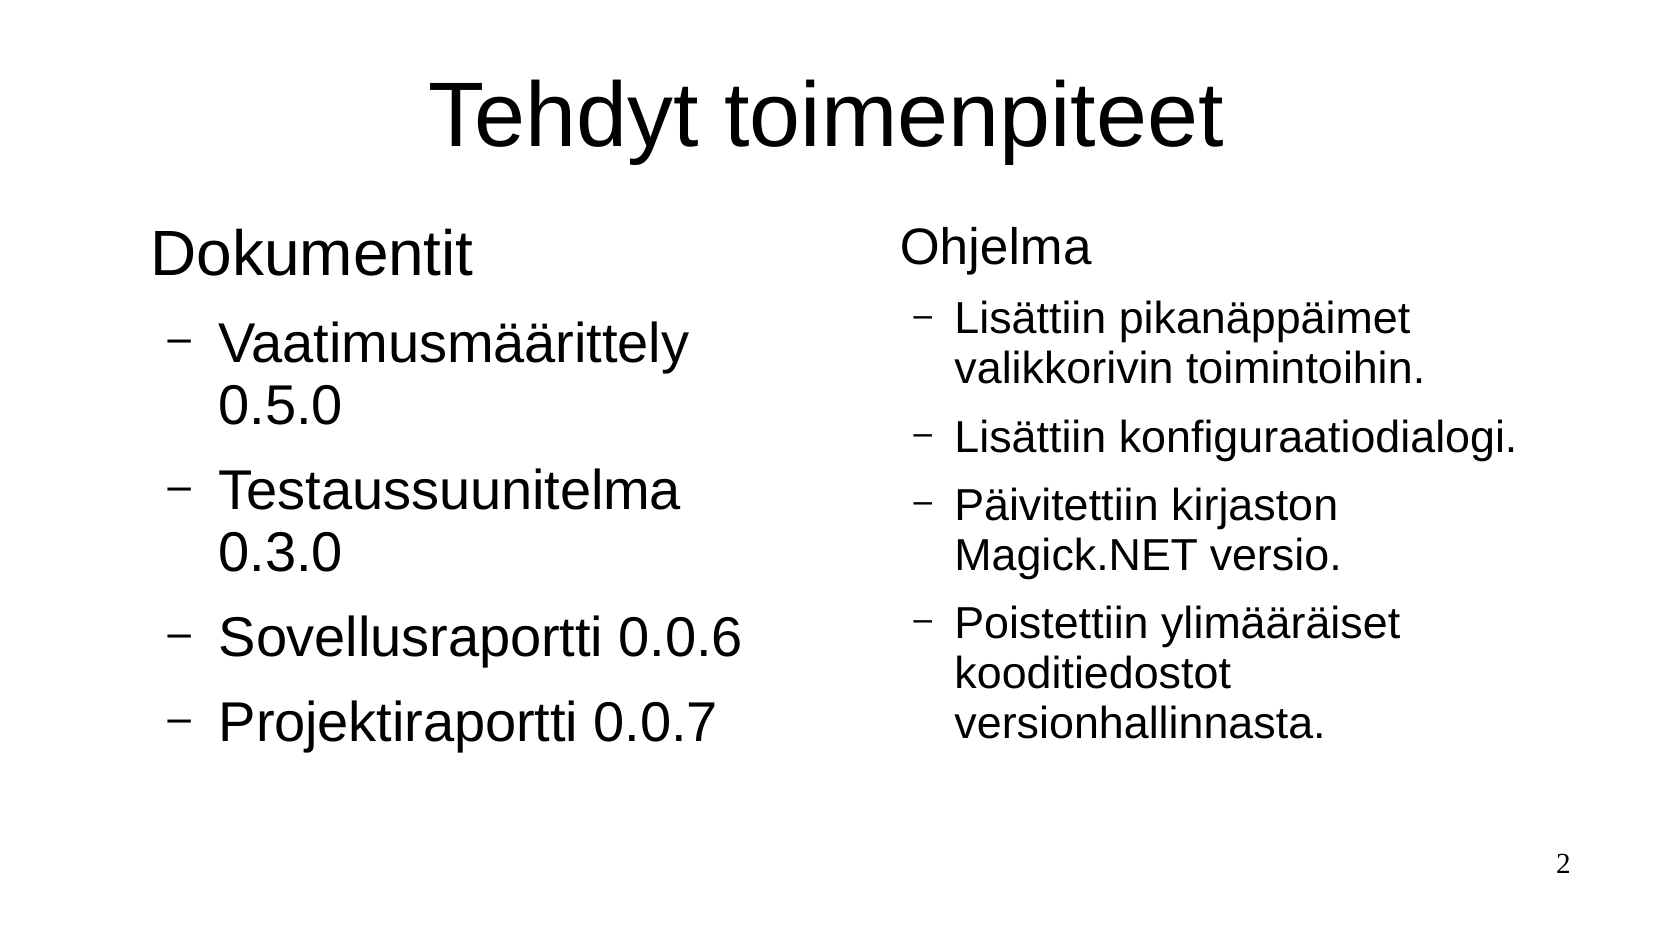

# Tehdyt toimenpiteet
Dokumentit
Vaatimusmäärittely 0.5.0
Testaussuunitelma 0.3.0
Sovellusraportti 0.0.6
Projektiraportti 0.0.7
Ohjelma
Lisättiin pikanäppäimet valikkorivin toimintoihin.
Lisättiin konfiguraatiodialogi.
Päivitettiin kirjaston Magick.NET versio.
Poistettiin ylimääräiset kooditiedostot versionhallinnasta.
2